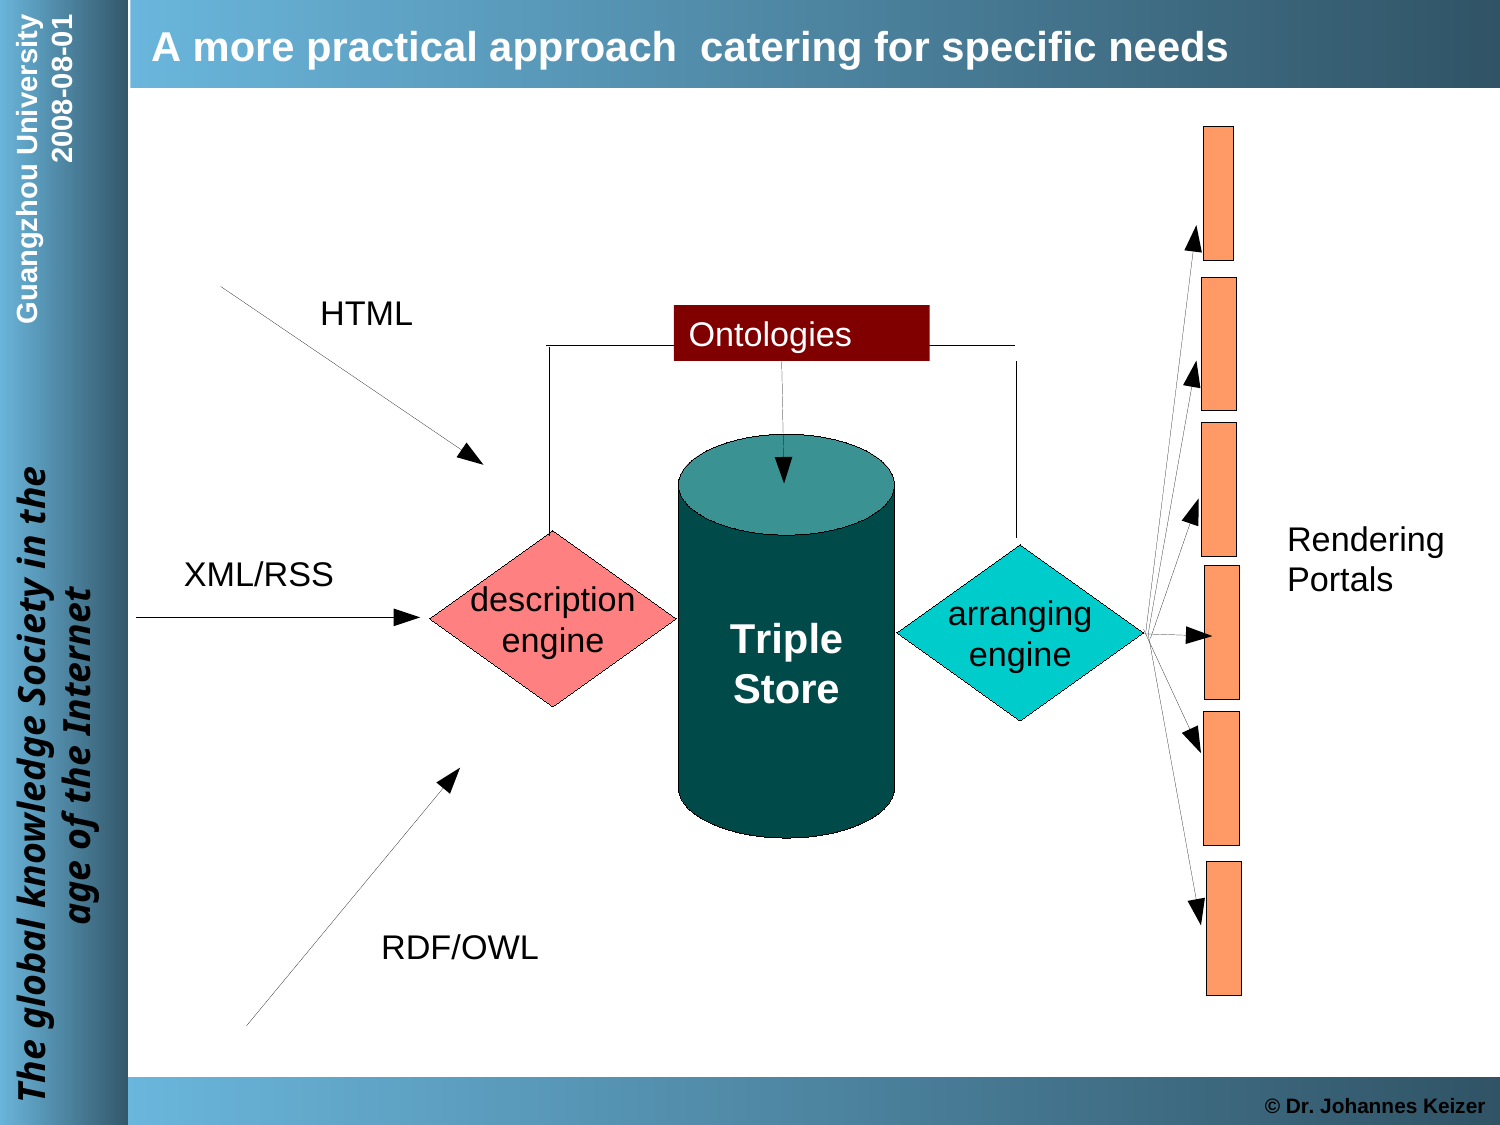

# A more practical approach catering for specific needs
HTML
Ontologies
Triple
Store
Rendering
Portals
description
engine
XML/RSS
arranging
engine
RDF/OWL